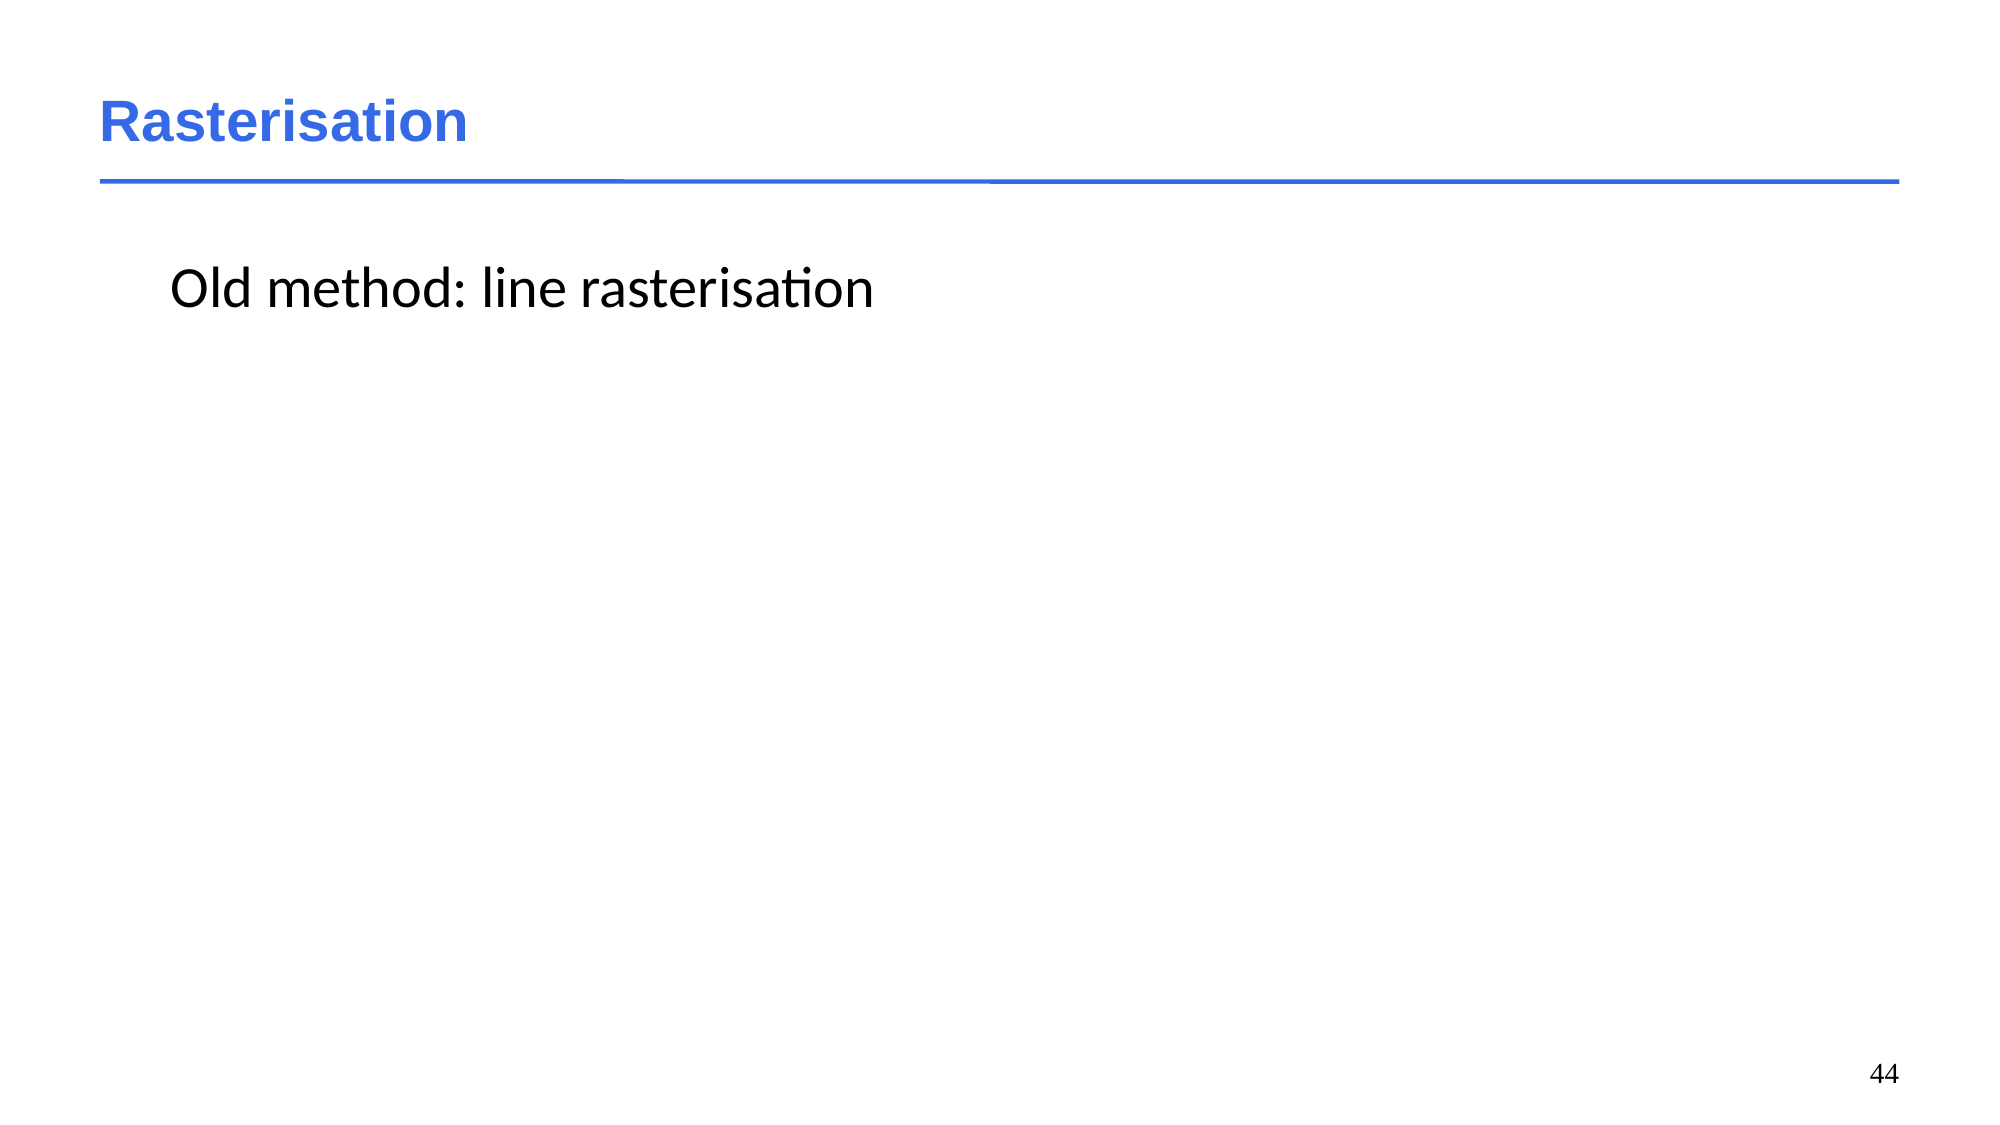

# Rasterisation
Old method: line rasterisation
44